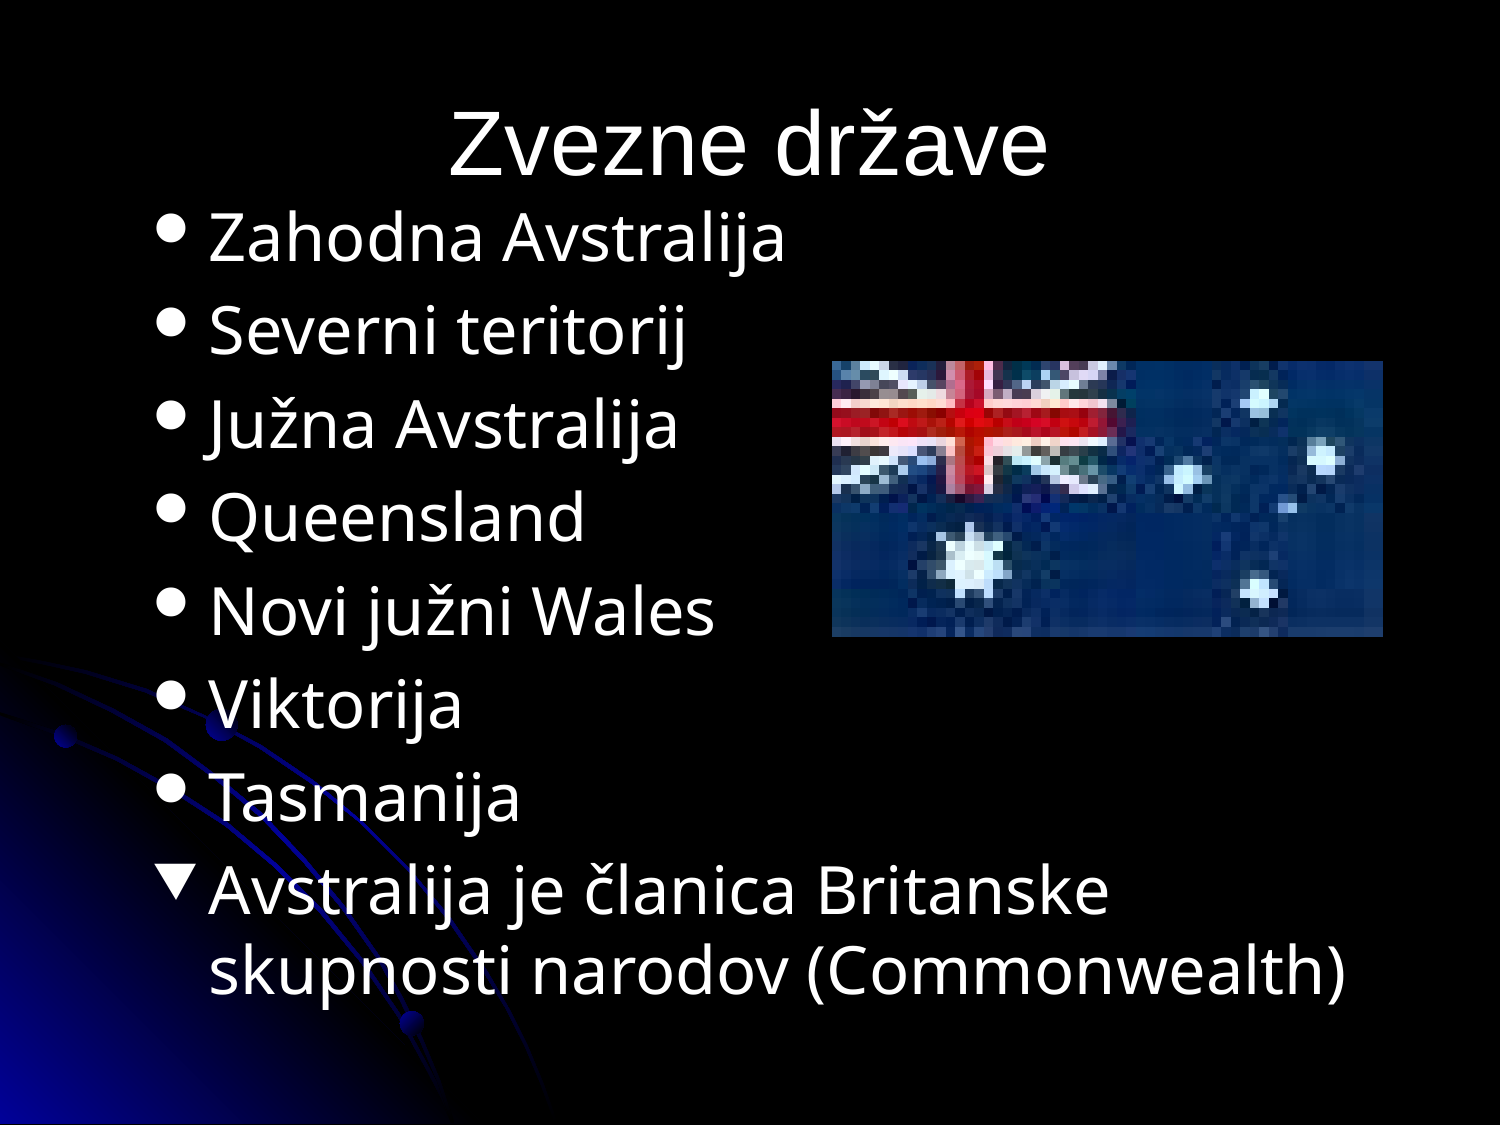

# Zvezne države
Zahodna Avstralija
Severni teritorij
Južna Avstralija
Queensland
Novi južni Wales
Viktorija
Tasmanija
Avstralija je članica Britanske skupnosti narodov (Commonwealth)